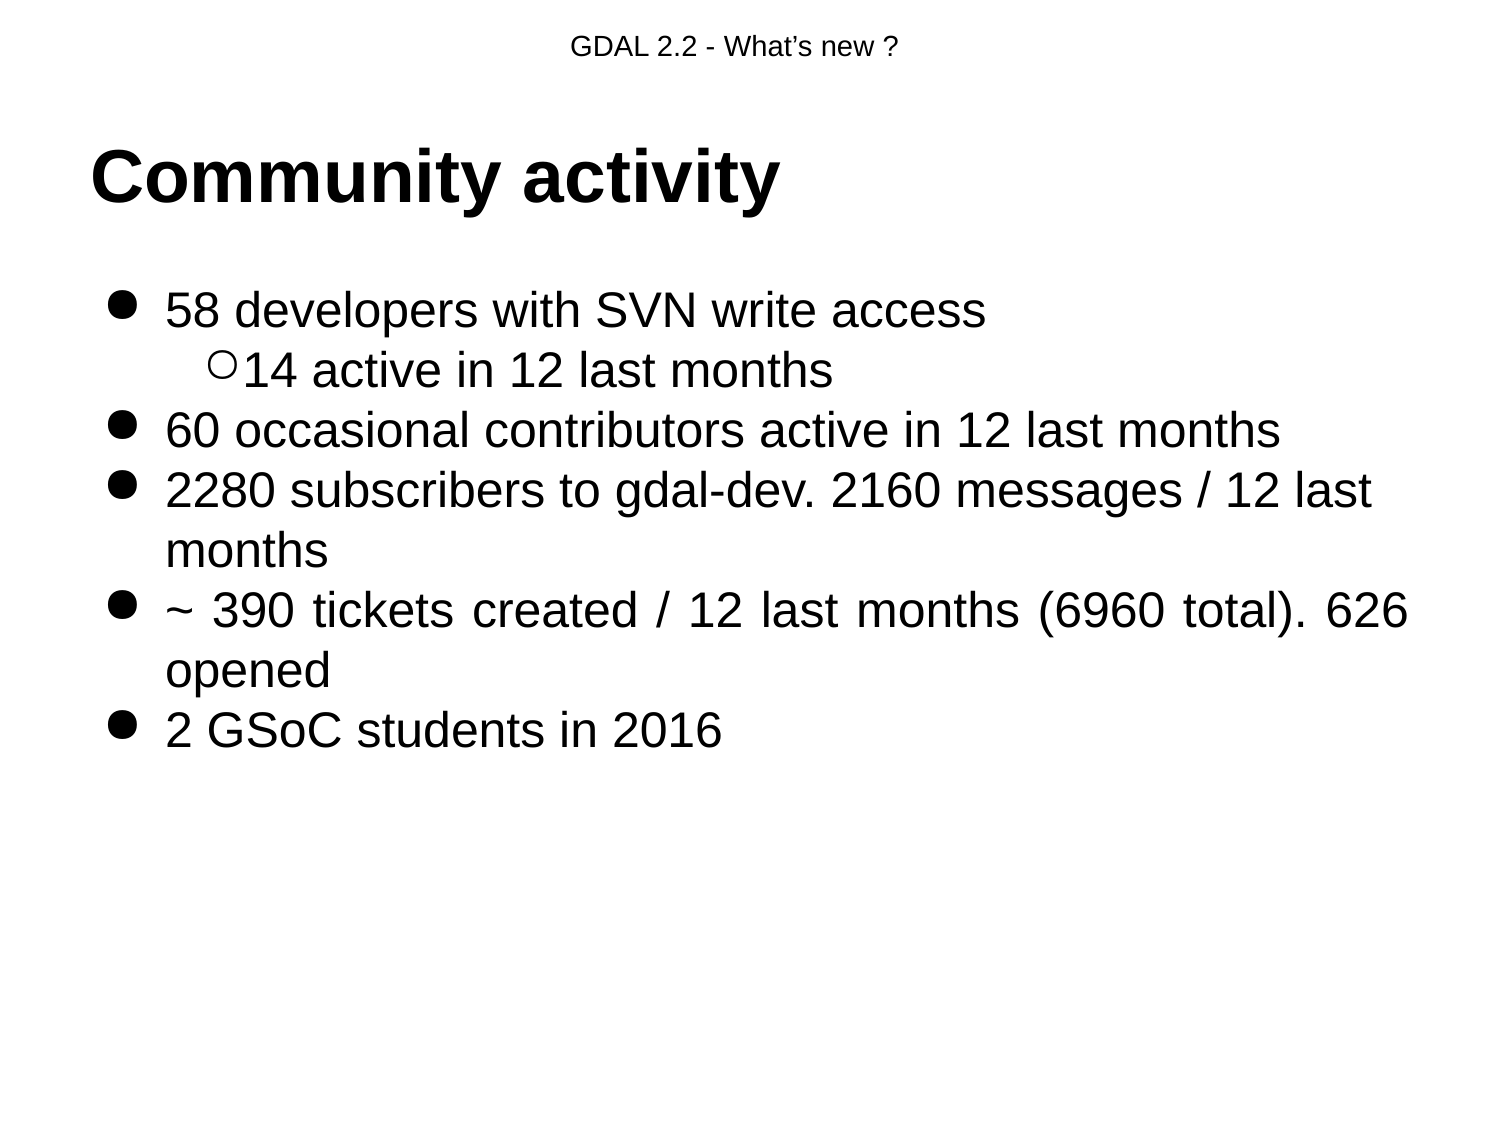

# Community activity
58 developers with SVN write access
14 active in 12 last months
60 occasional contributors active in 12 last months
2280 subscribers to gdal-dev. 2160 messages / 12 last months
~ 390 tickets created / 12 last months (6960 total). 626 opened
2 GSoC students in 2016